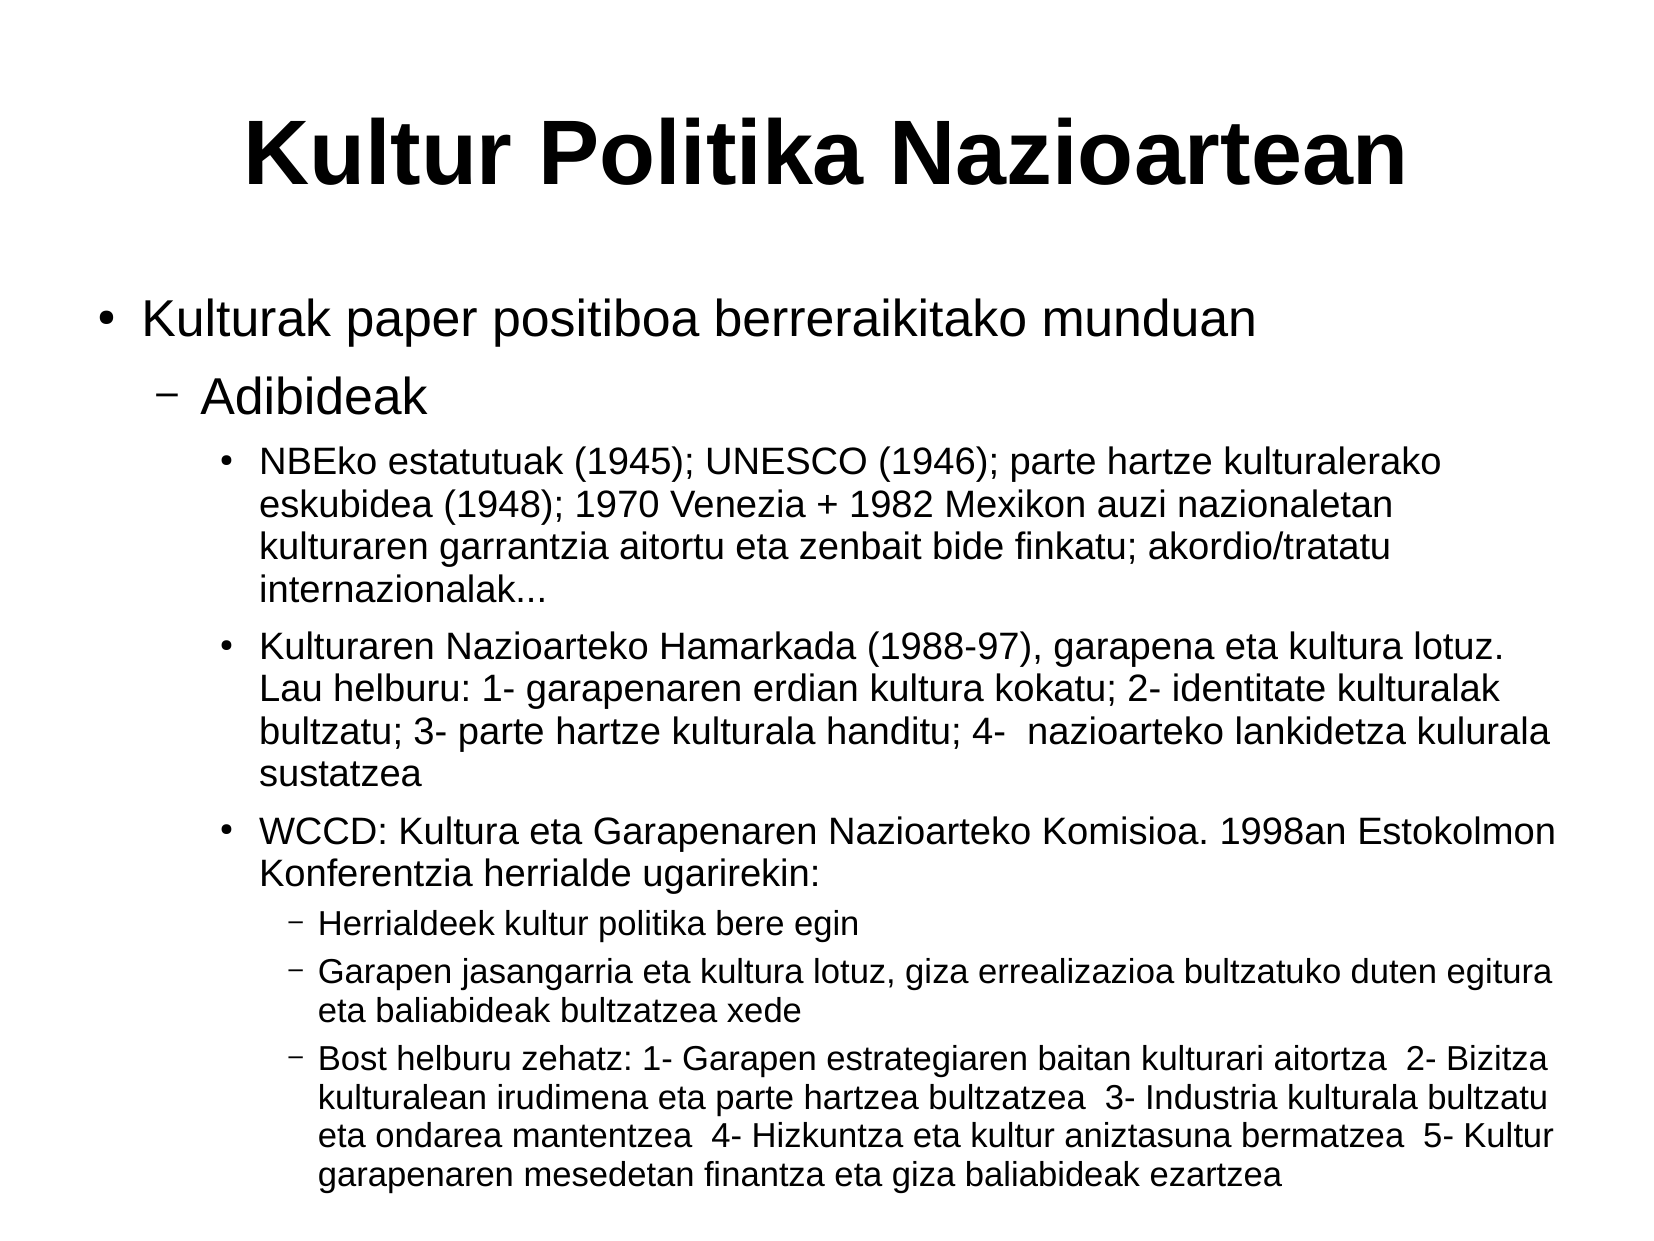

# Kultur Politika Nazioartean
Kulturak paper positiboa berreraikitako munduan
Adibideak
NBEko estatutuak (1945); UNESCO (1946); parte hartze kulturalerako eskubidea (1948); 1970 Venezia + 1982 Mexikon auzi nazionaletan kulturaren garrantzia aitortu eta zenbait bide finkatu; akordio/tratatu internazionalak...
Kulturaren Nazioarteko Hamarkada (1988-97), garapena eta kultura lotuz. Lau helburu: 1- garapenaren erdian kultura kokatu; 2- identitate kulturalak bultzatu; 3- parte hartze kulturala handitu; 4- nazioarteko lankidetza kulurala sustatzea
WCCD: Kultura eta Garapenaren Nazioarteko Komisioa. 1998an Estokolmon Konferentzia herrialde ugarirekin:
Herrialdeek kultur politika bere egin
Garapen jasangarria eta kultura lotuz, giza errealizazioa bultzatuko duten egitura eta baliabideak bultzatzea xede
Bost helburu zehatz: 1- Garapen estrategiaren baitan kulturari aitortza 2- Bizitza kulturalean irudimena eta parte hartzea bultzatzea 3- Industria kulturala bultzatu eta ondarea mantentzea 4- Hizkuntza eta kultur aniztasuna bermatzea 5- Kultur garapenaren mesedetan finantza eta giza baliabideak ezartzea